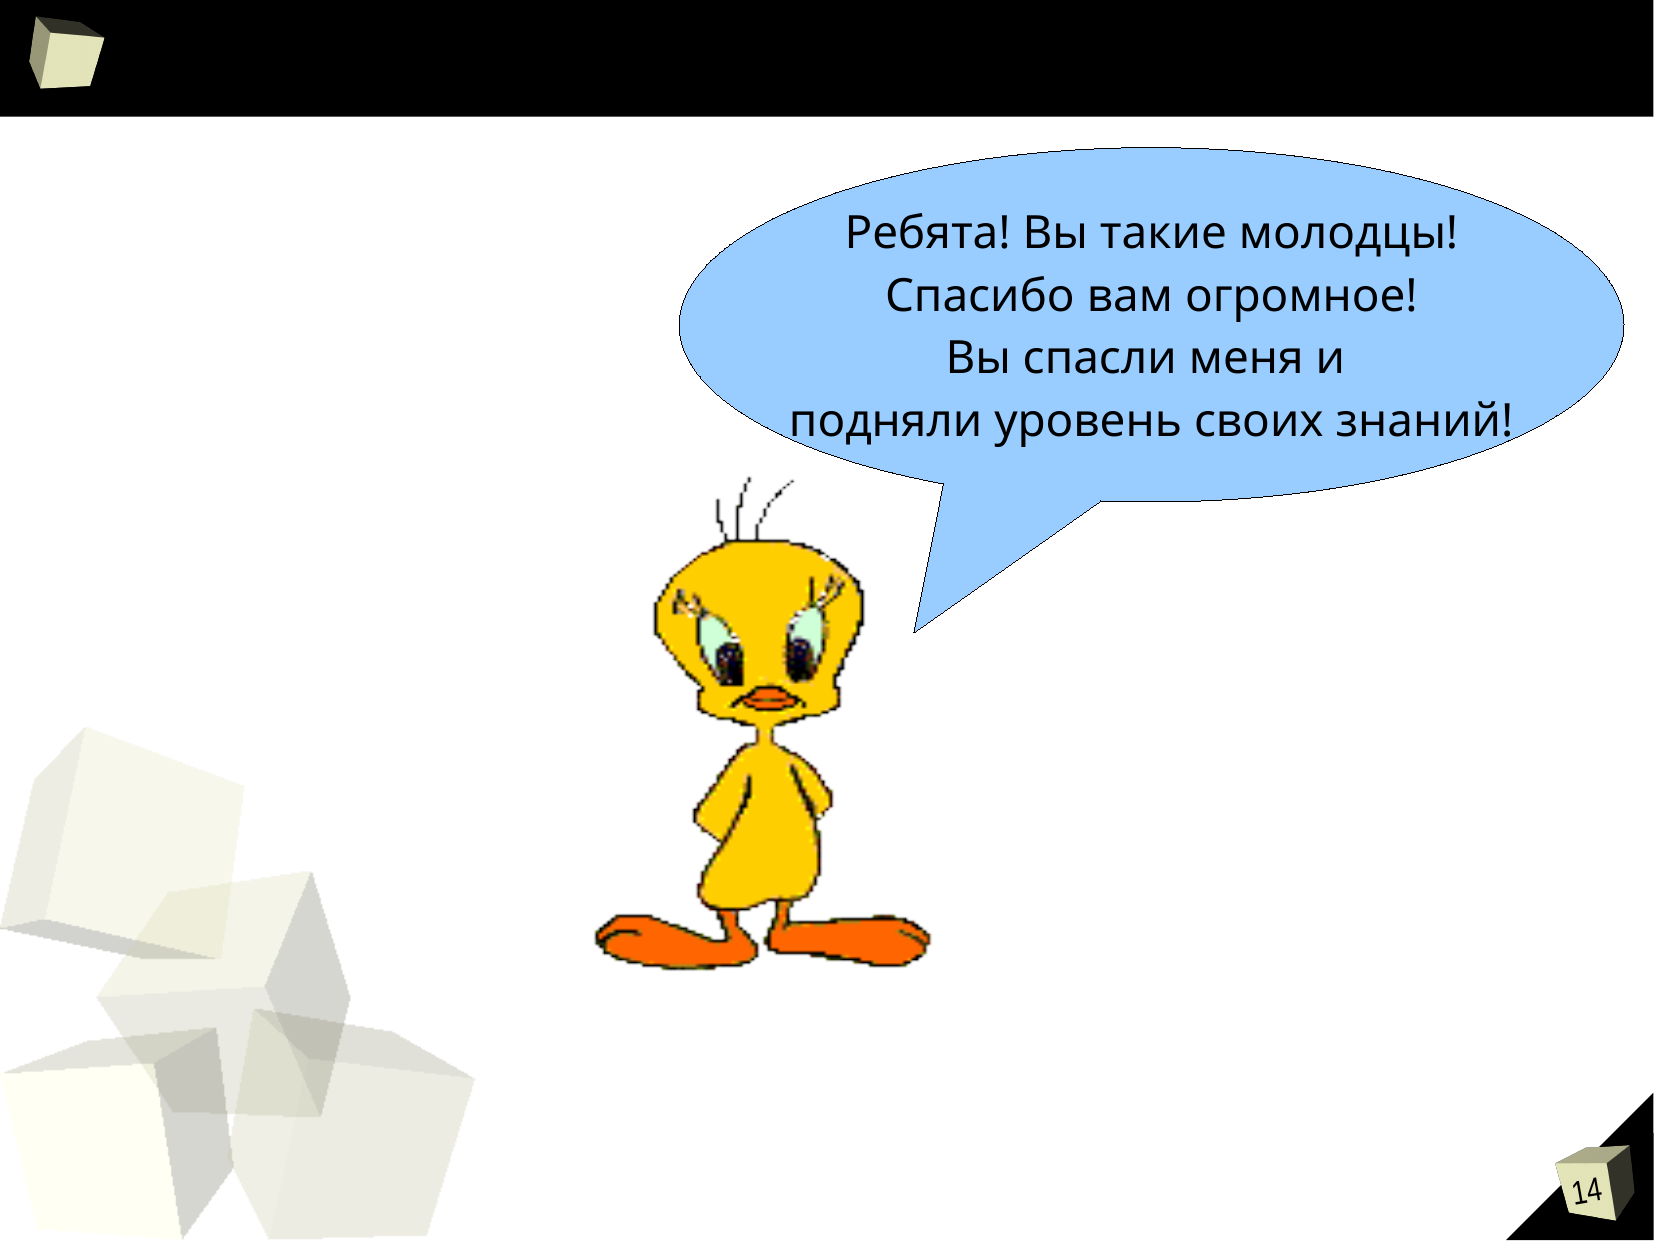

Ребята! Вы такие молодцы!
Спасибо вам огромное!
Вы спасли меня и
подняли уровень своих знаний!